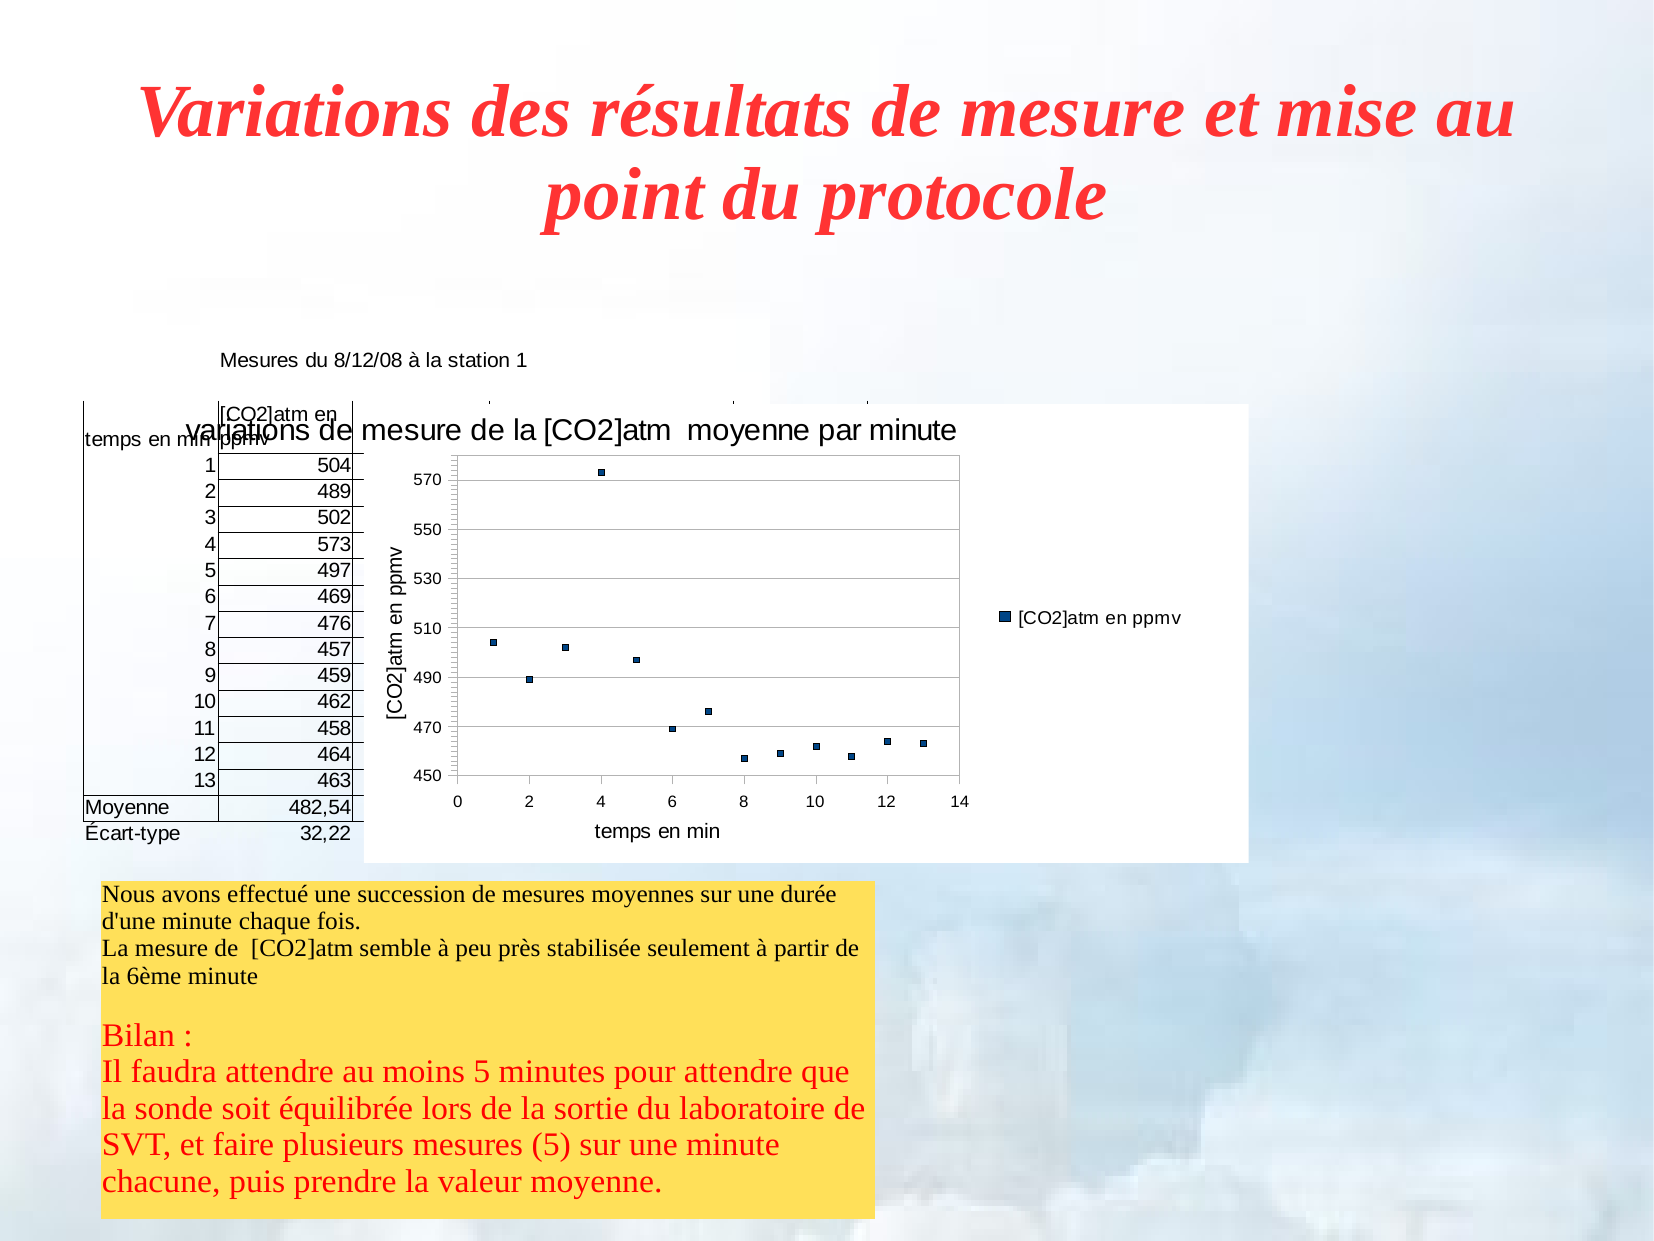

# Variations des résultats de mesure et mise au point du protocole